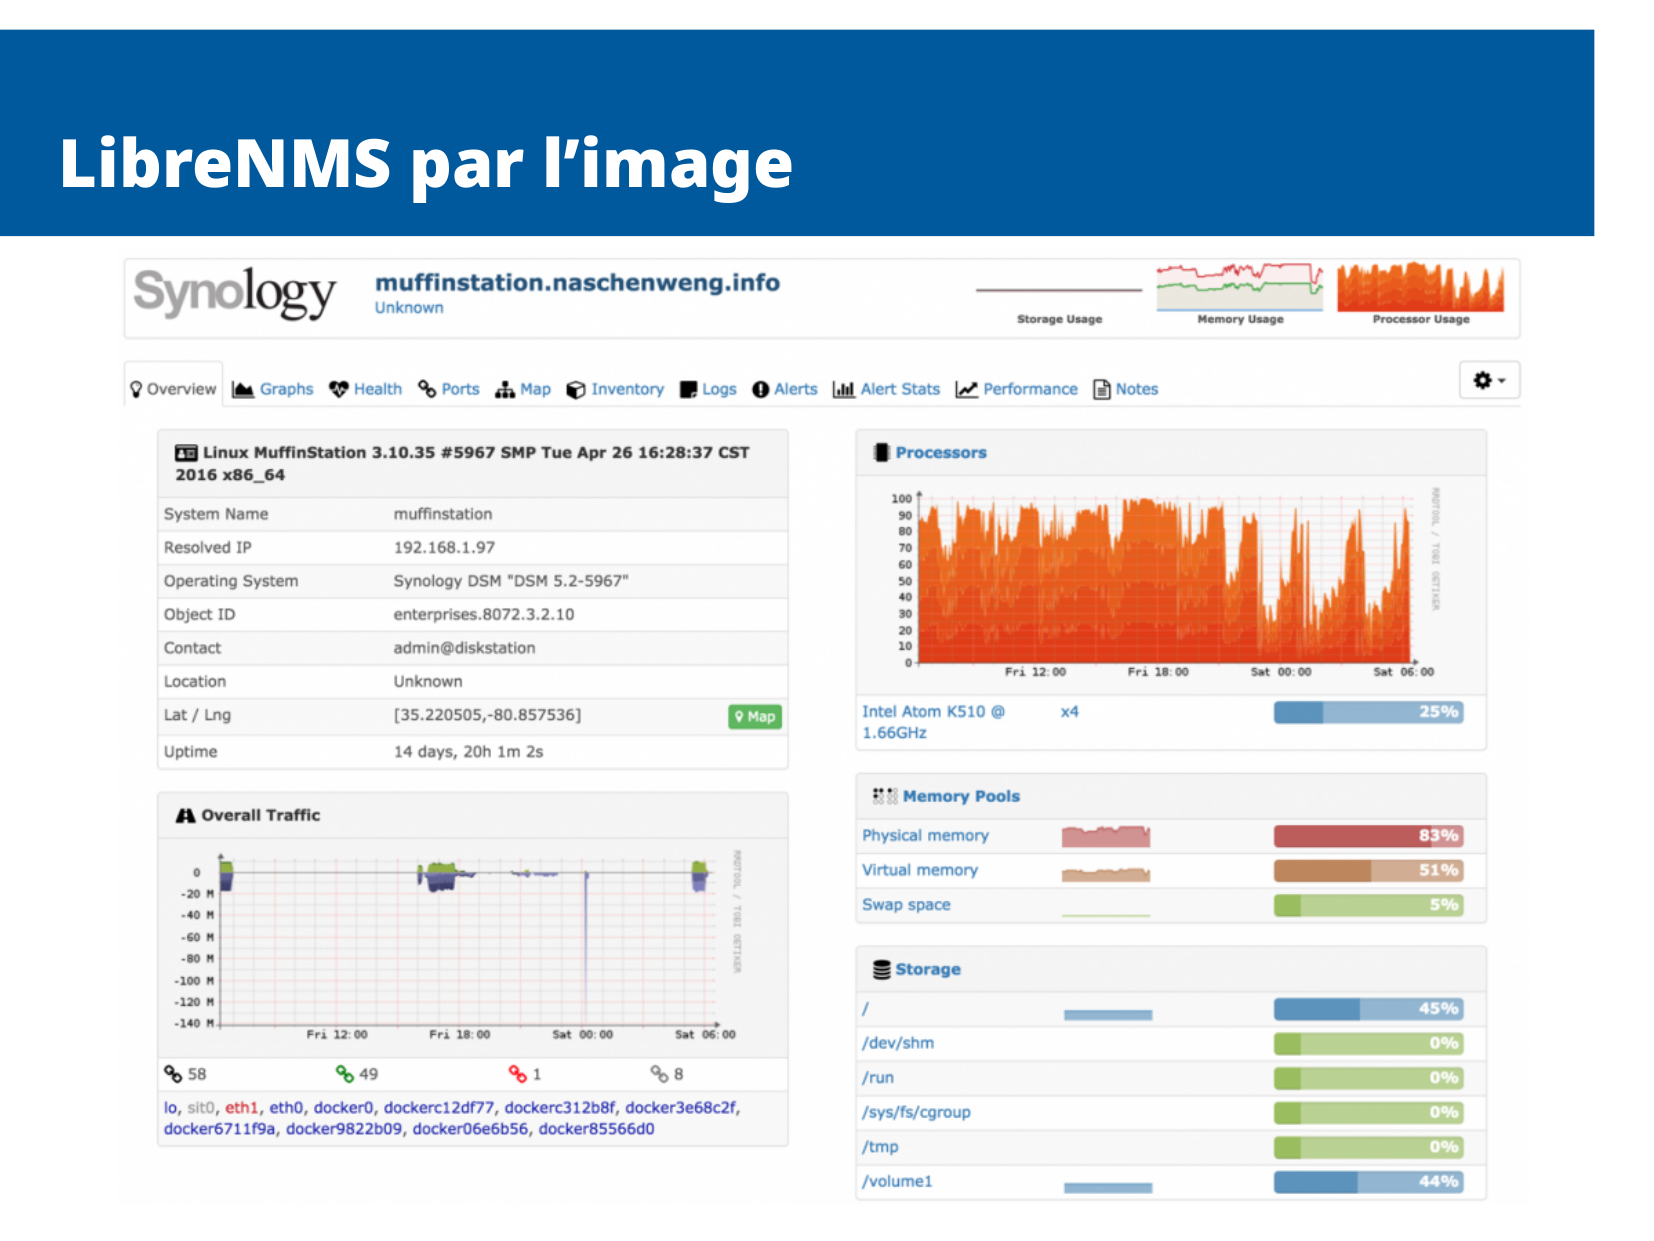

# LibreNMS par l’image
86
blog.lrdf.fr - Licence CC-BY-NC-SA